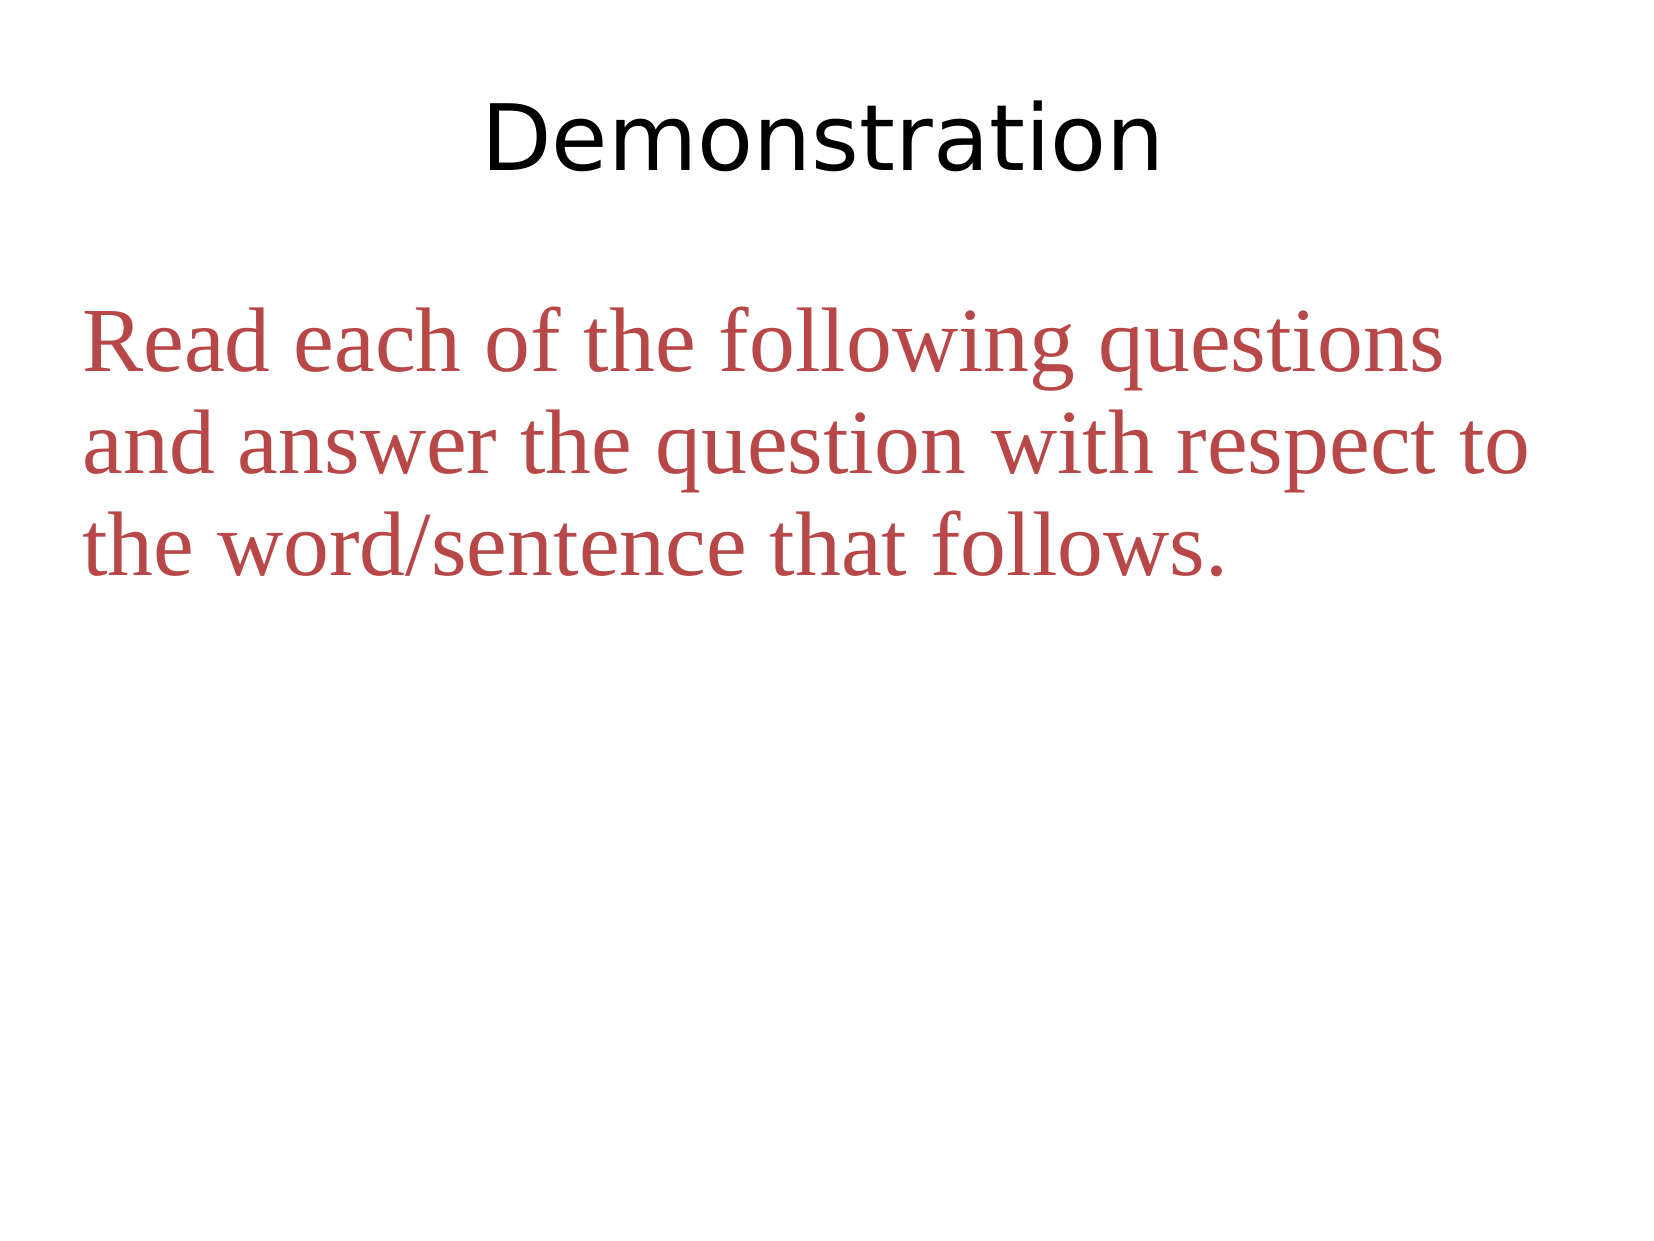

# Demonstration
Read each of the following questions and answer the question with respect to the word/sentence that follows.